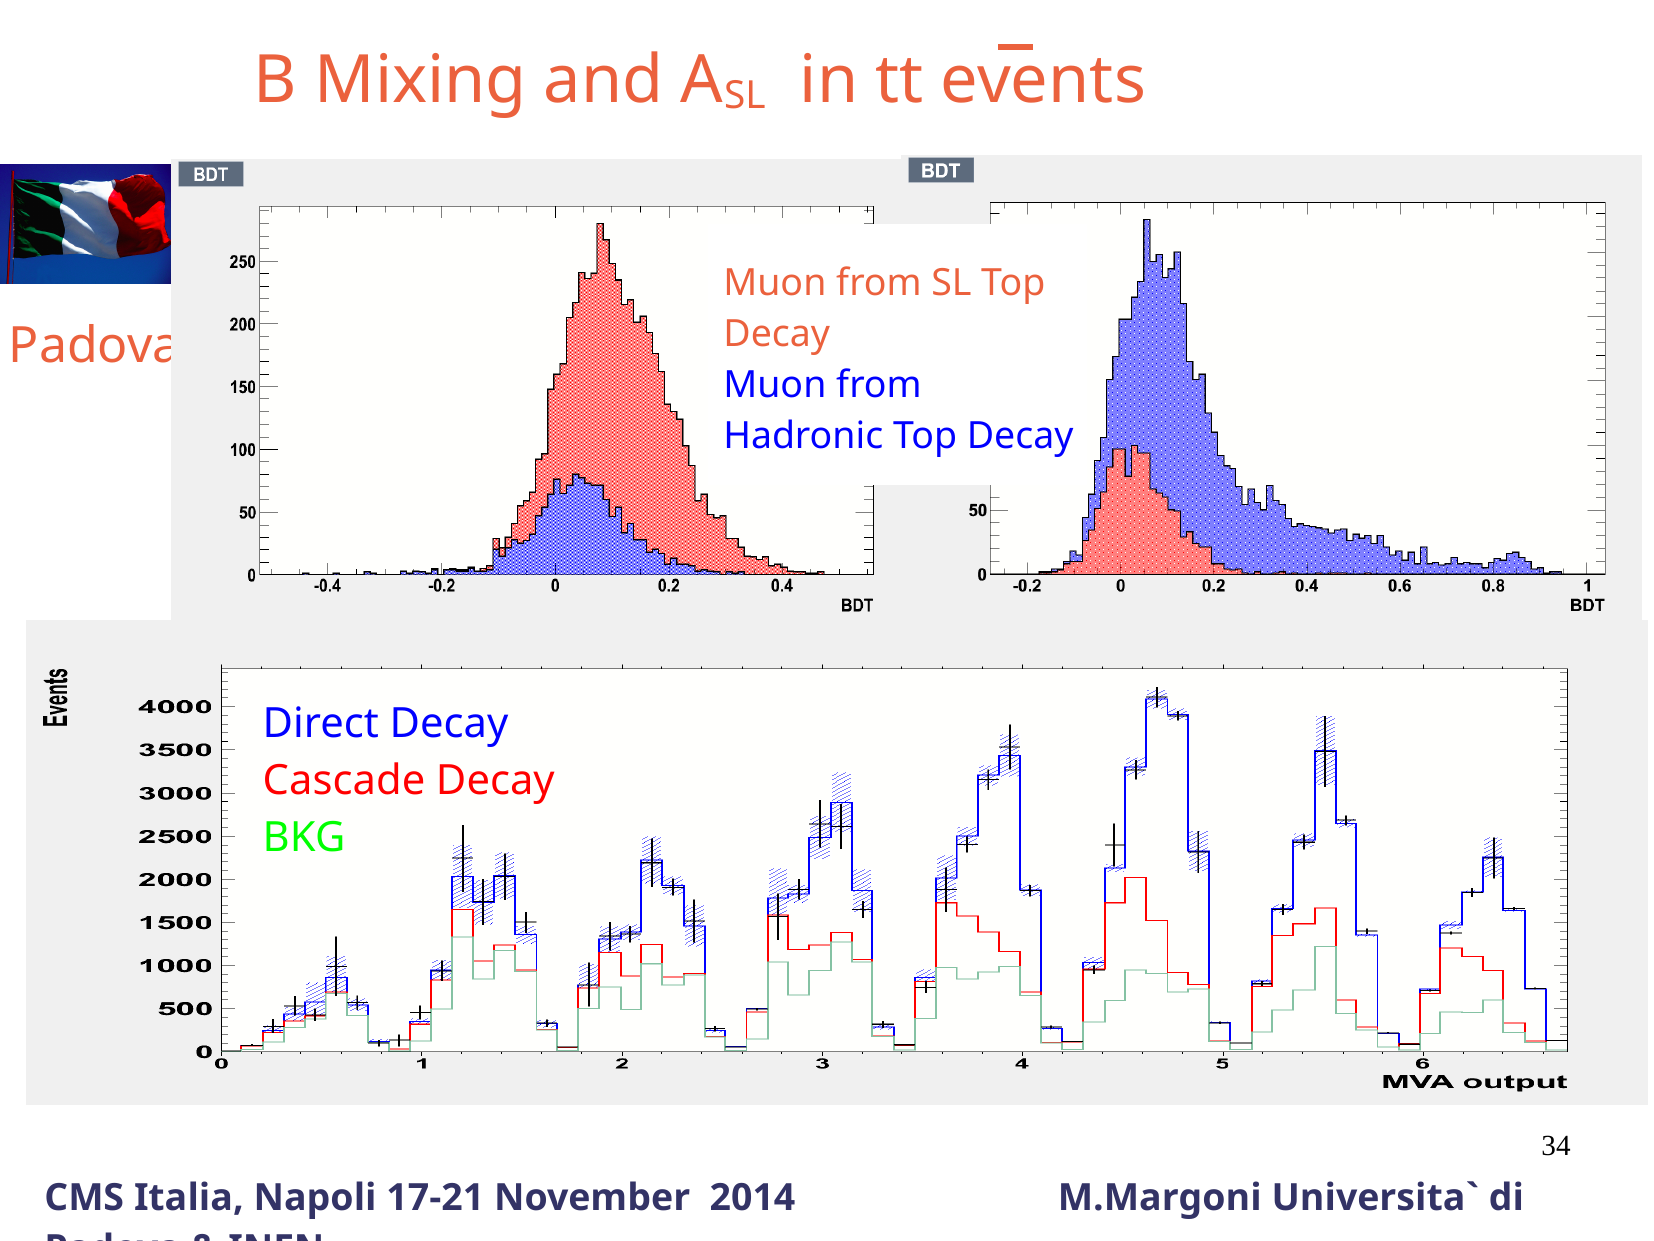

B Mixing and ASL  in tt events
Muon from SL Top Decay
Muon from Hadronic Top Decay
Padova
Direct Decay
Cascade Decay
BKG
34
CMS Italia, Napoli 17-21 November 2014 M.Margoni Universita` di Padova & INFN